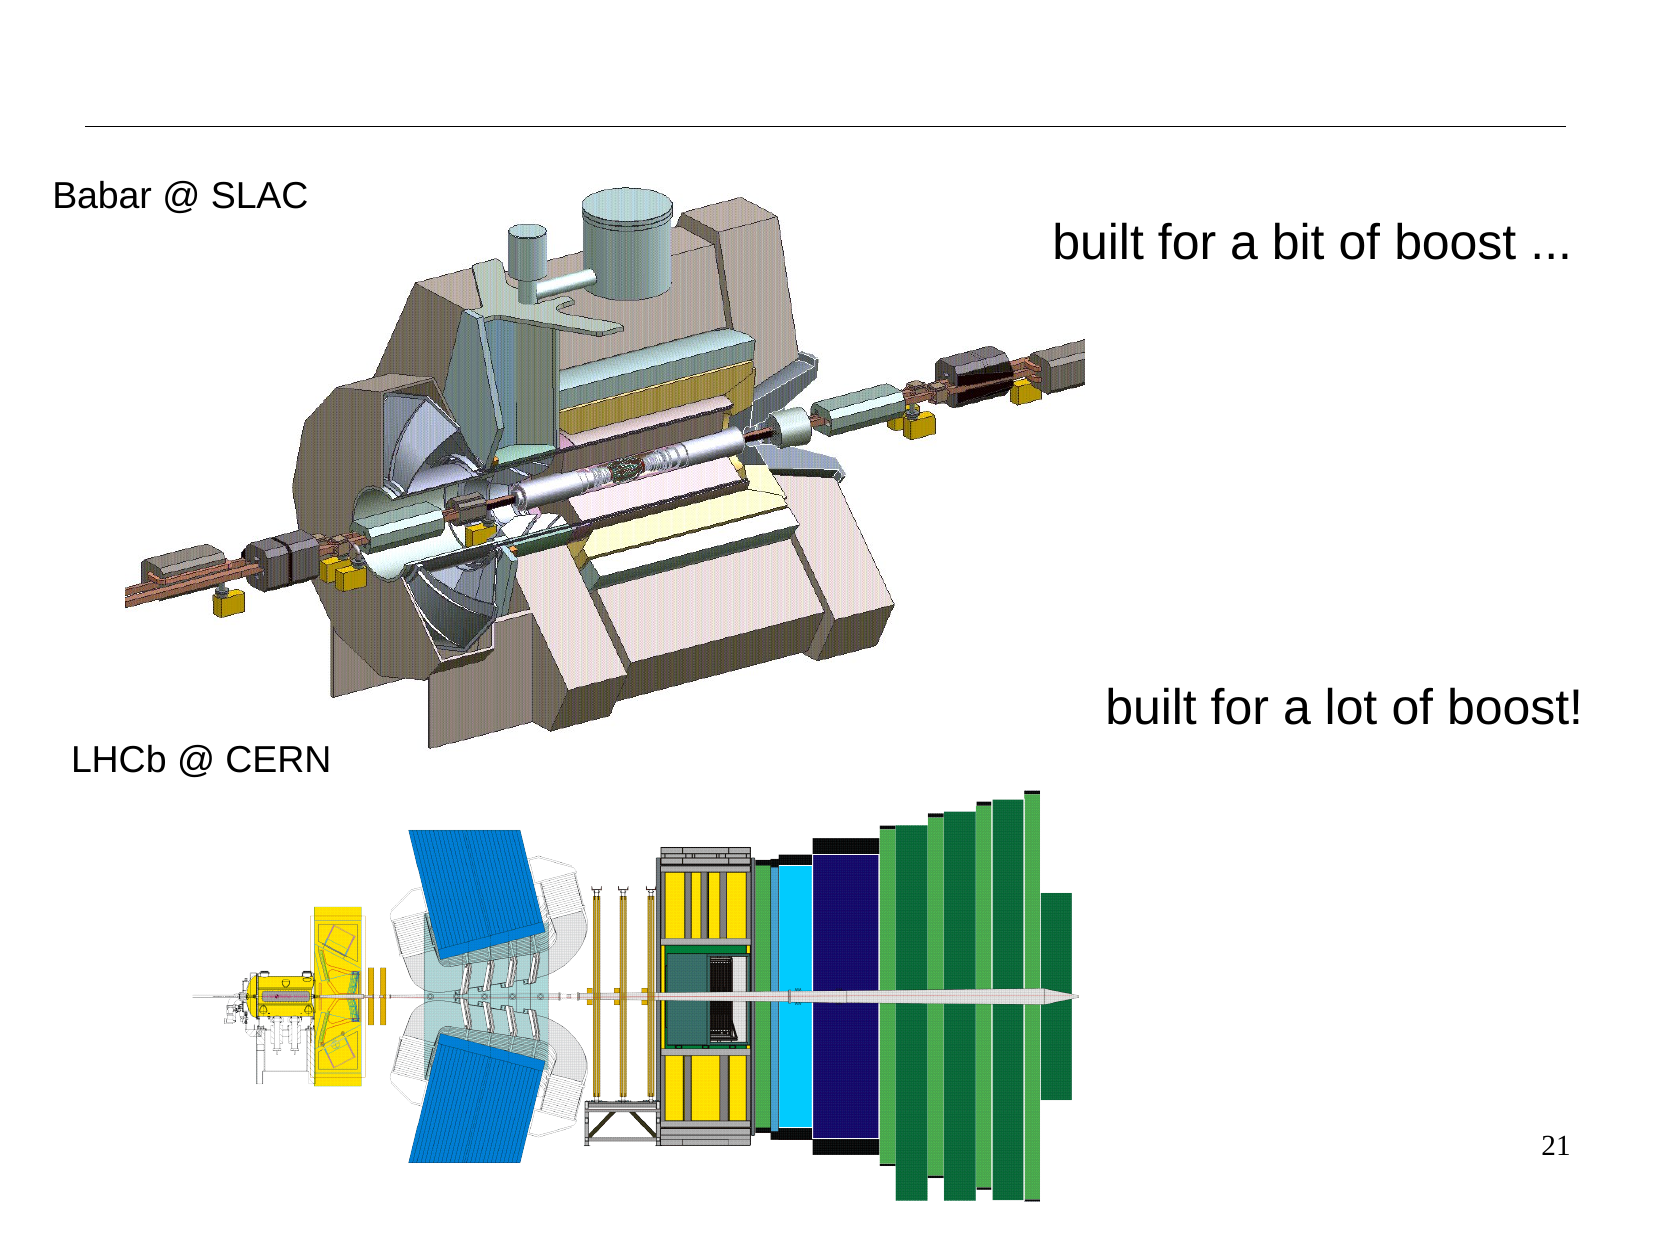

#
Babar @ SLAC
built for a bit of boost ...
built for a lot of boost!
LHCb @ CERN
21